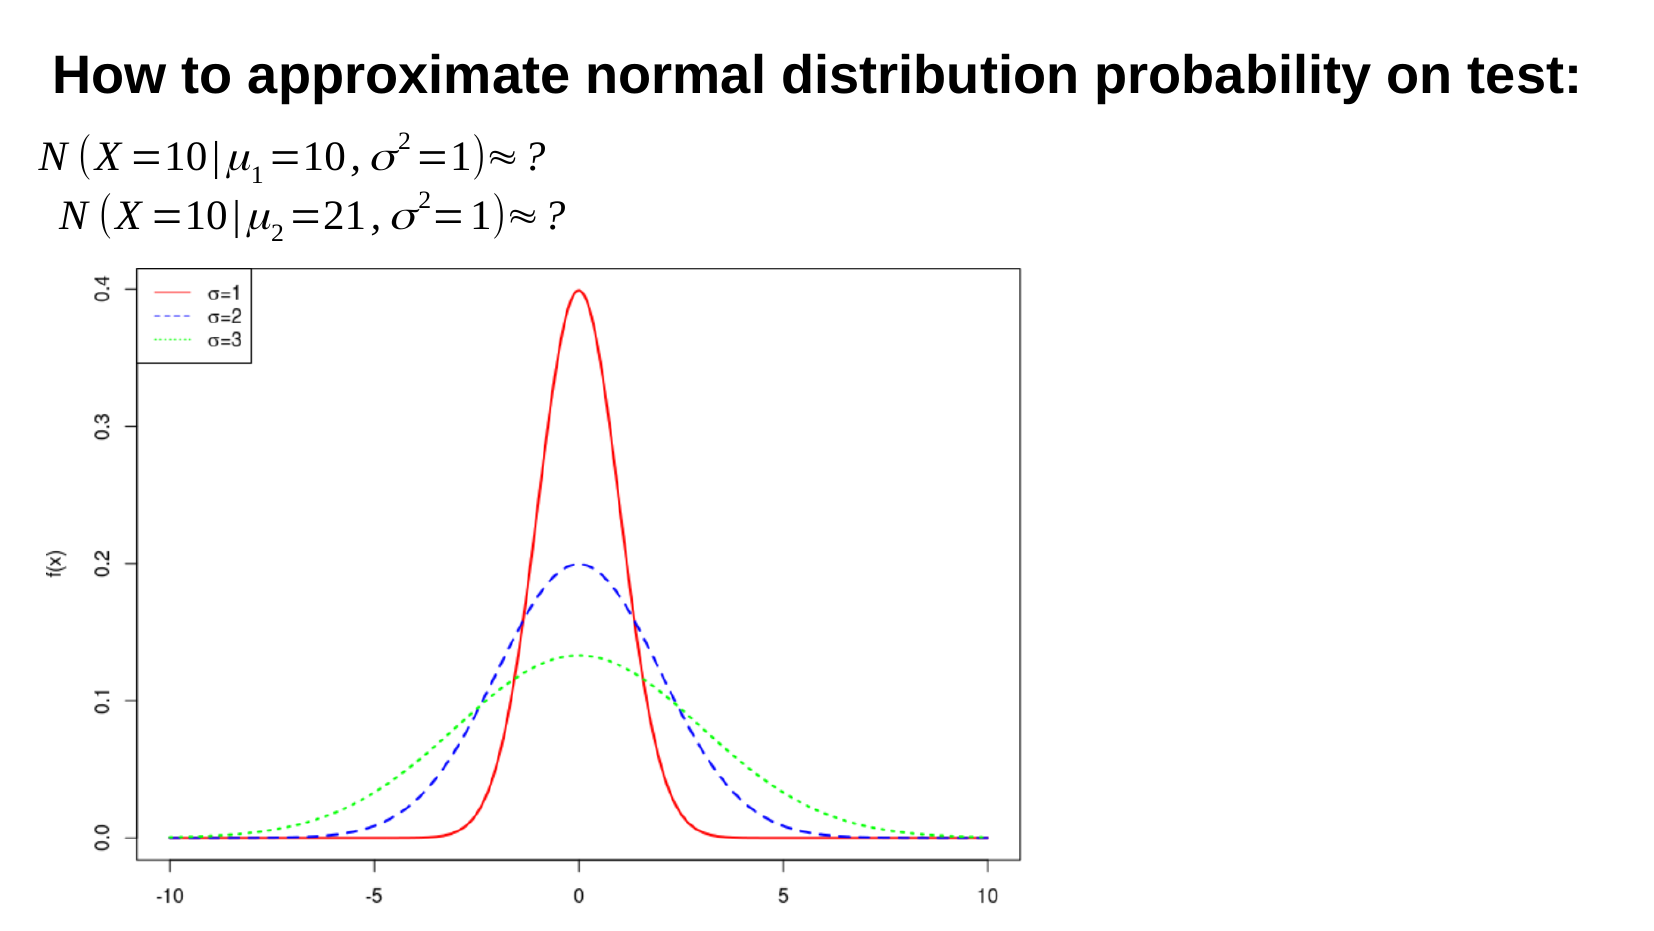

How to approximate normal distribution probability on test: